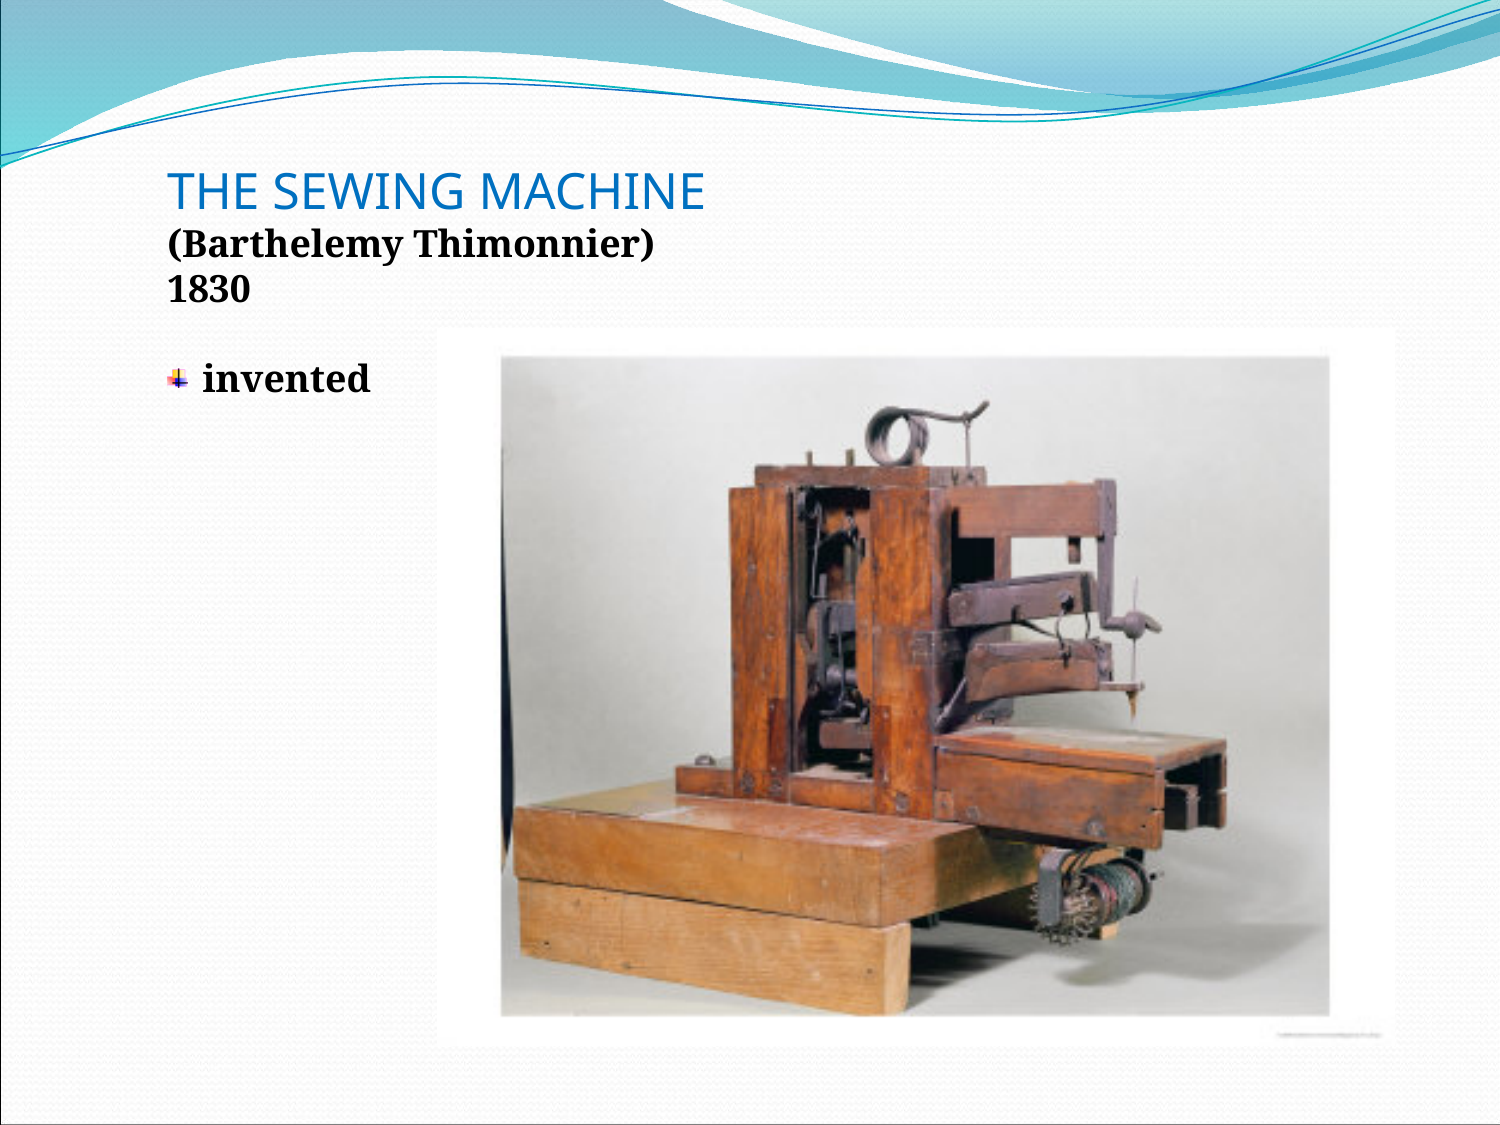

THE SEWING MACHINE
(Barthelemy Thimonnier)
1830
invented